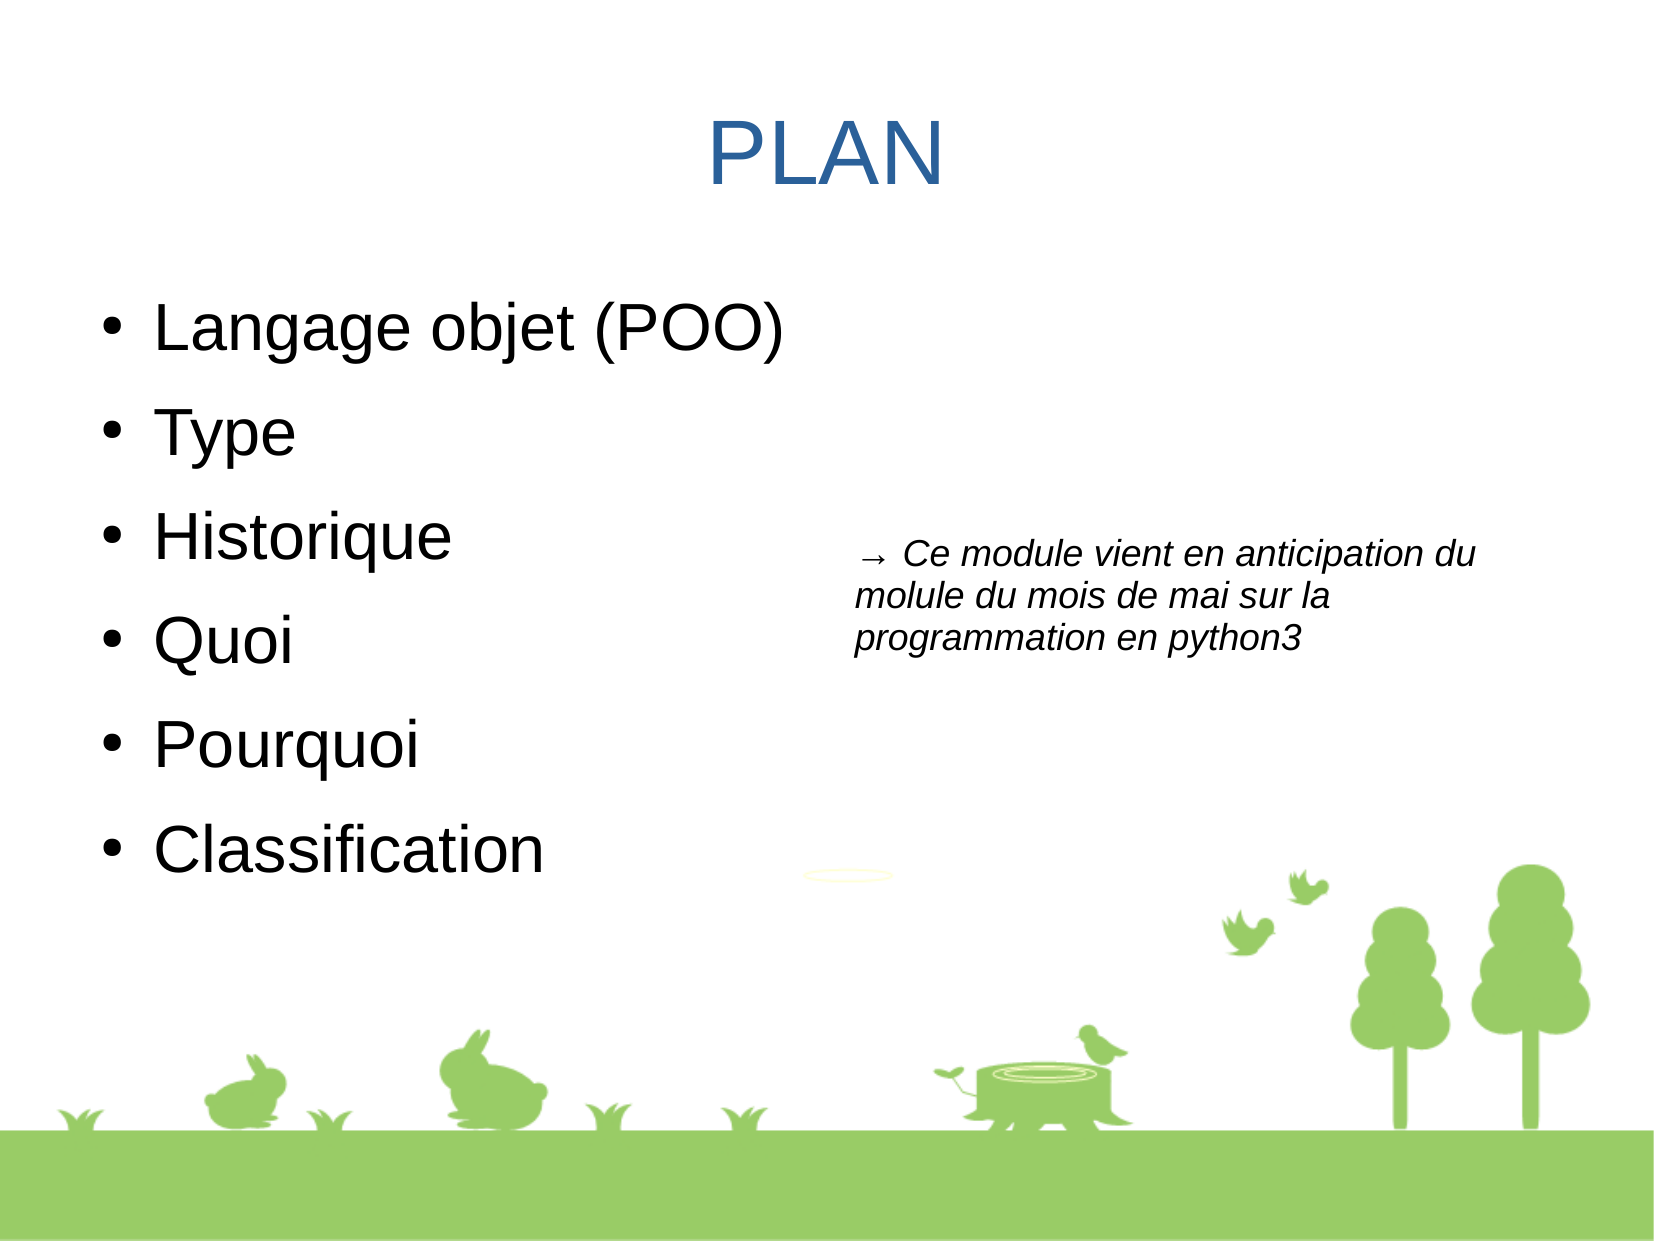

# PLAN
Langage objet (POO)
Type
Historique
Quoi
Pourquoi
Classification
→ Ce module vient en anticipation du molule du mois de mai sur la programmation en python3